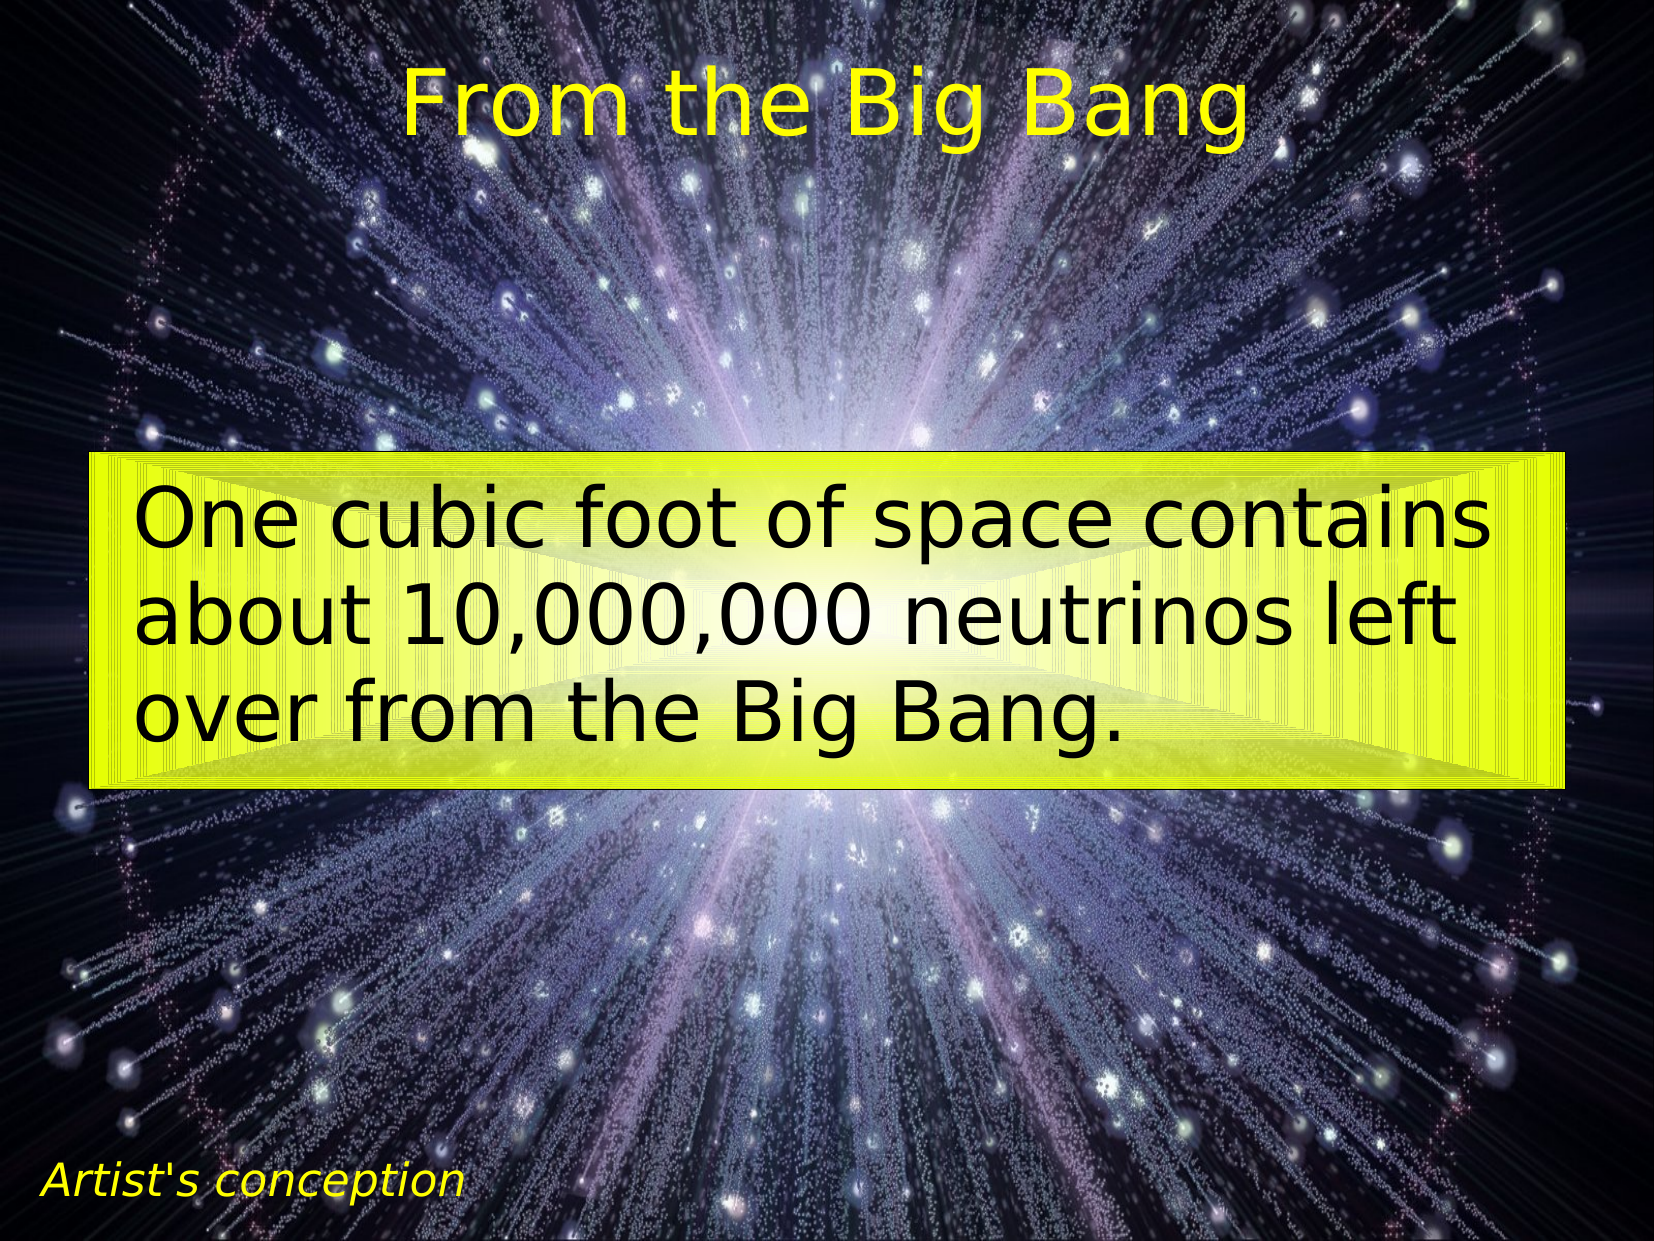

# From the Big Bang
One cubic foot of space contains
about 10,000,000 neutrinos left
over from the Big Bang.
Artist's conception